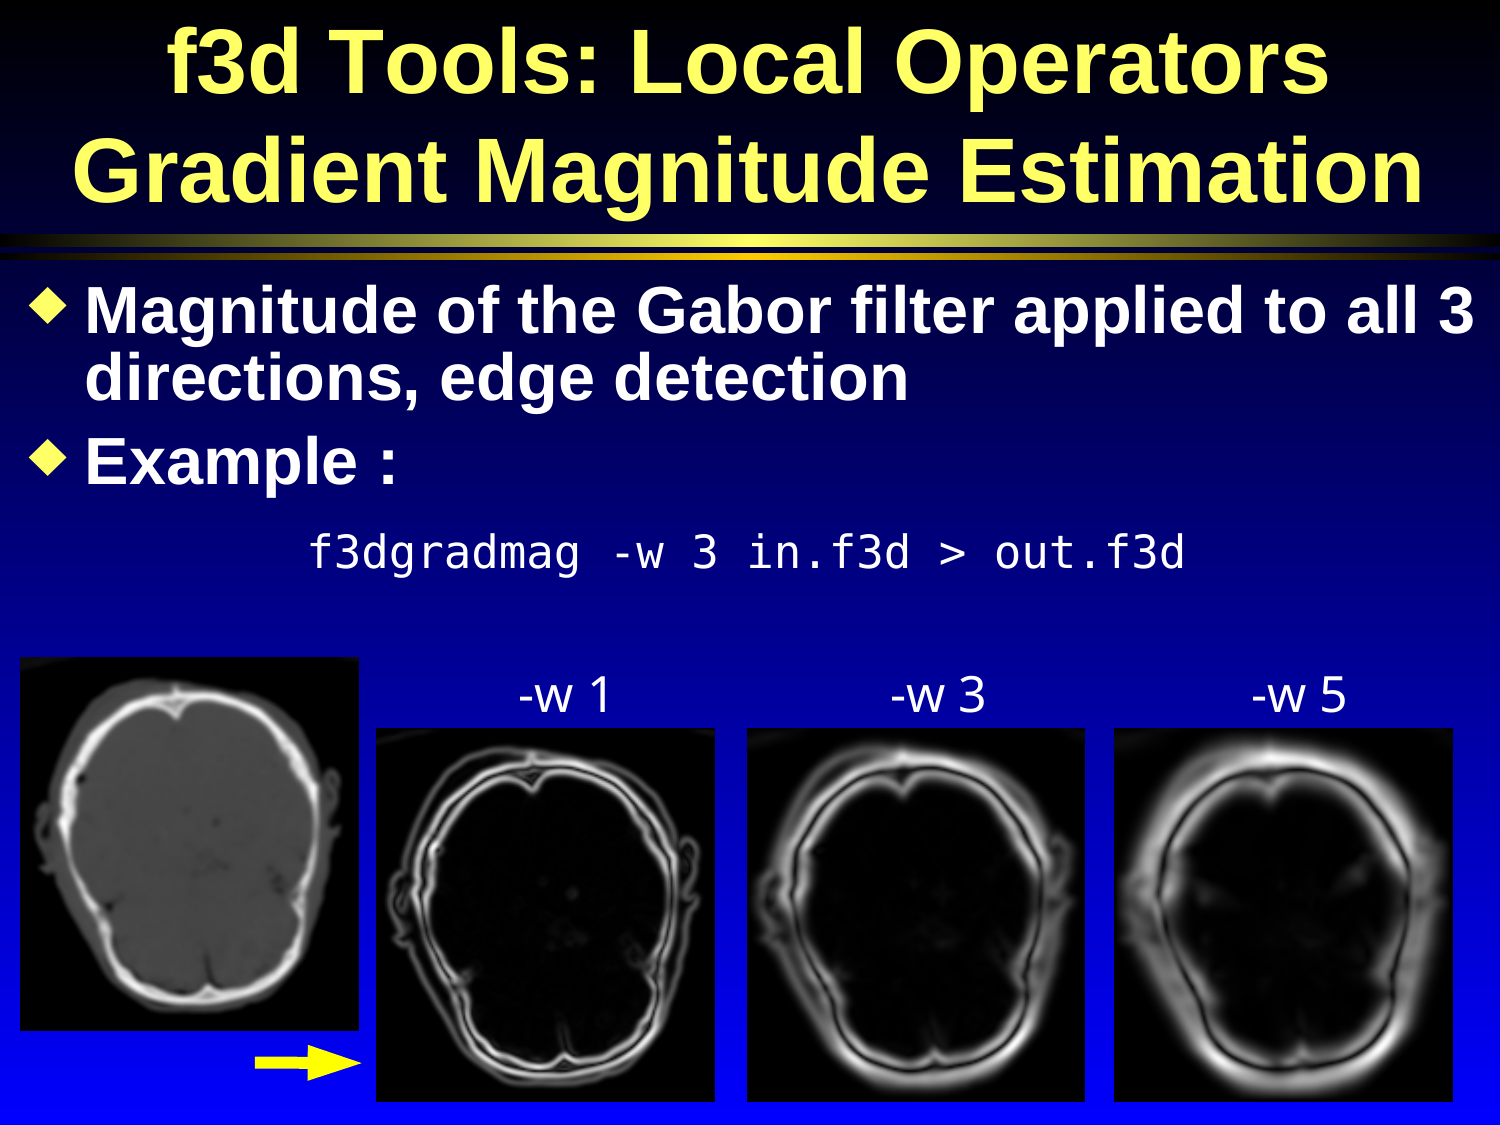

# f3d Tools: Local Operators Gradient Magnitude Estimation
Magnitude of the Gabor filter applied to all 3 directions, edge detection
Example :
 f3dgradmag -w 3 in.f3d > out.f3d
-w 1
-w 3
-w 5